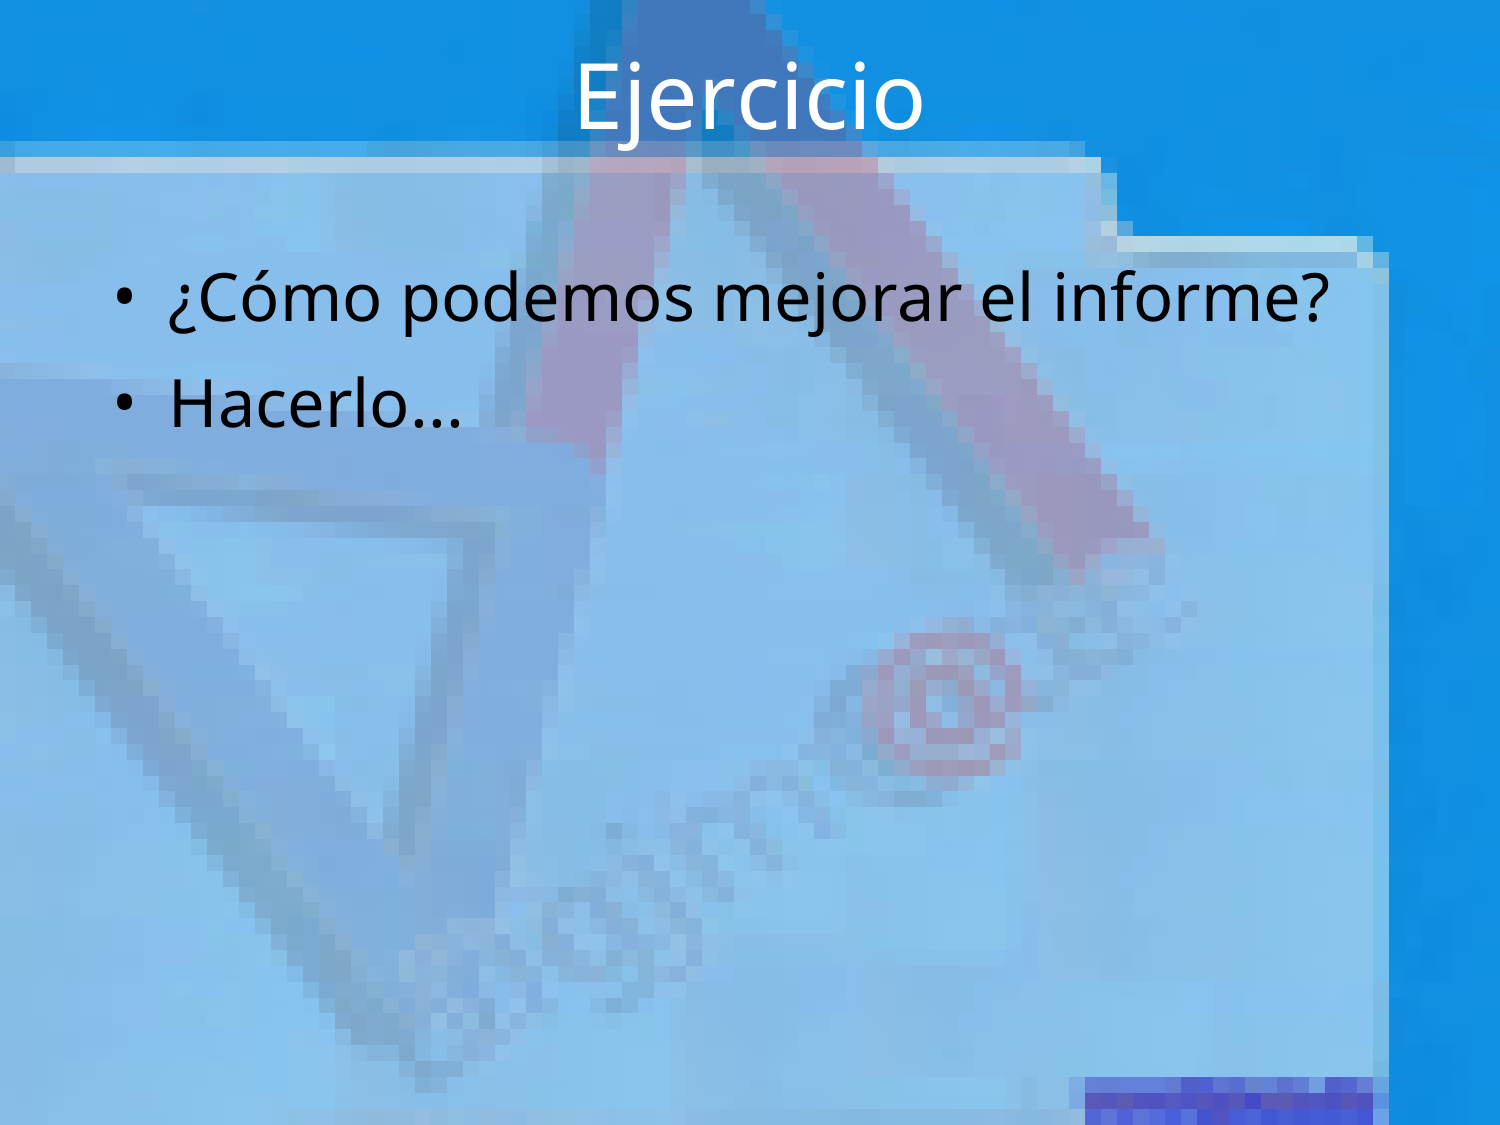

# Ejercicio
¿Cómo podemos mejorar el informe?
Hacerlo...